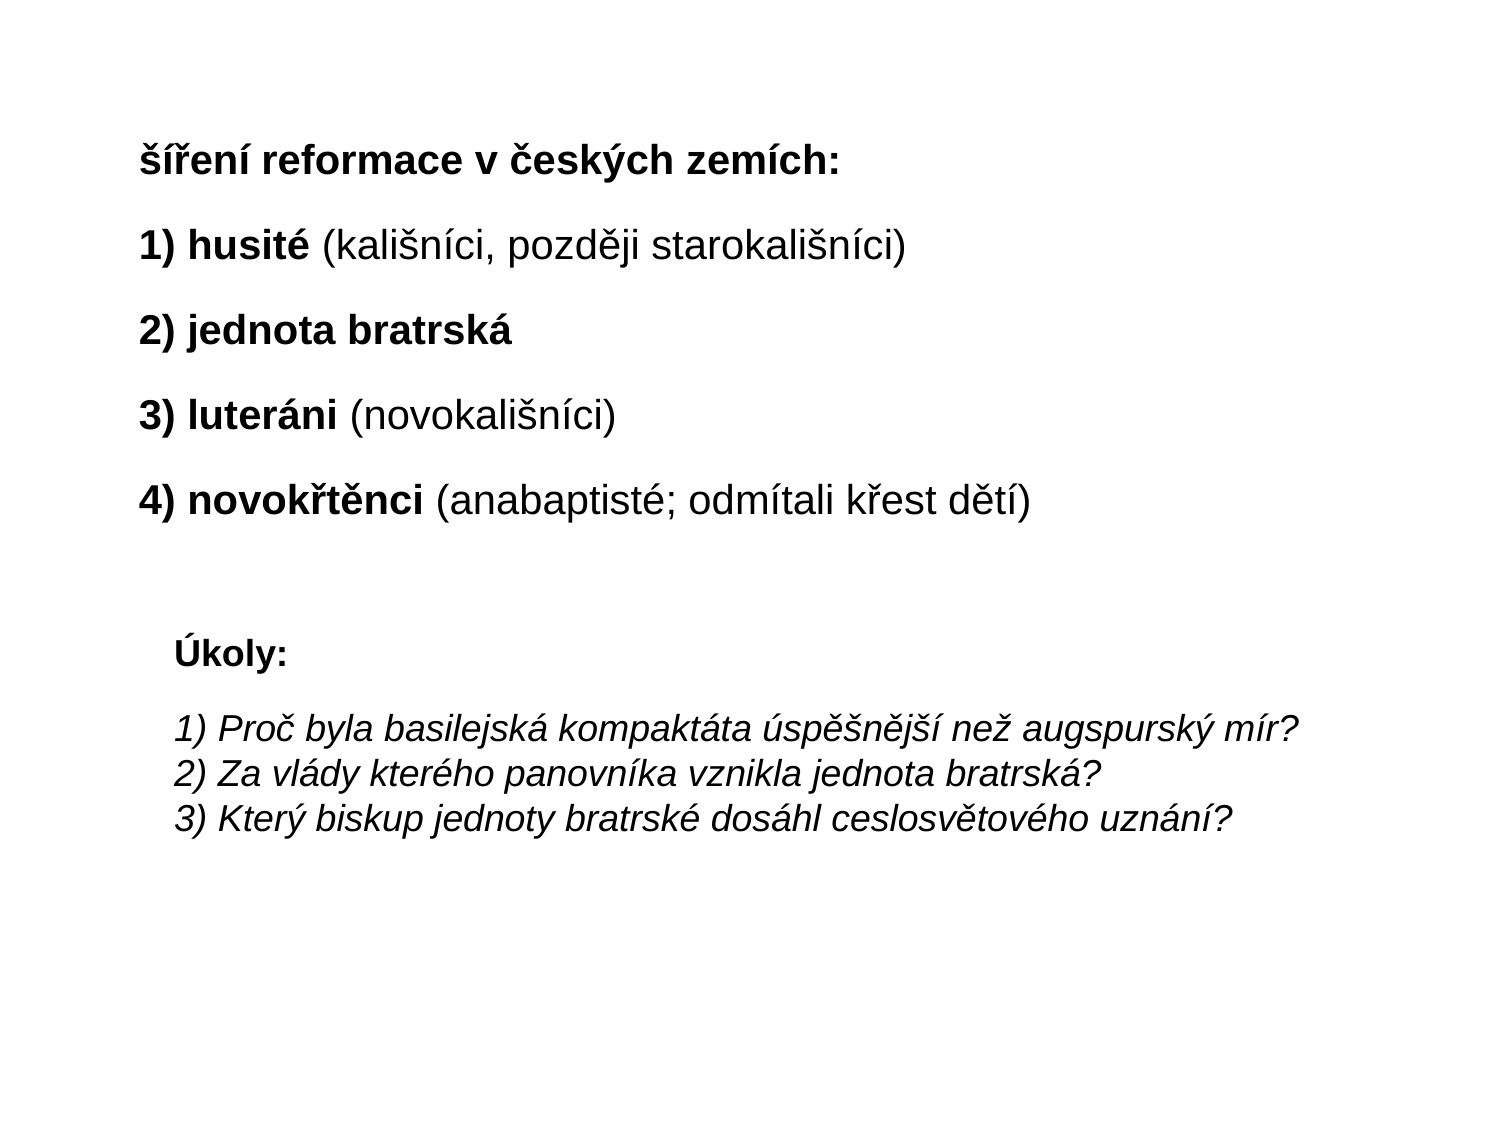

šíření reformace v českých zemích:
 husité (kališníci, později starokališníci)
 jednota bratrská
 luteráni (novokališníci)
 novokřtěnci (anabaptisté; odmítali křest dětí)
Úkoly:
1) Proč byla basilejská kompaktáta úspěšnější než augspurský mír?
2) Za vlády kterého panovníka vznikla jednota bratrská?
3) Který biskup jednoty bratrské dosáhl ceslosvětového uznání?